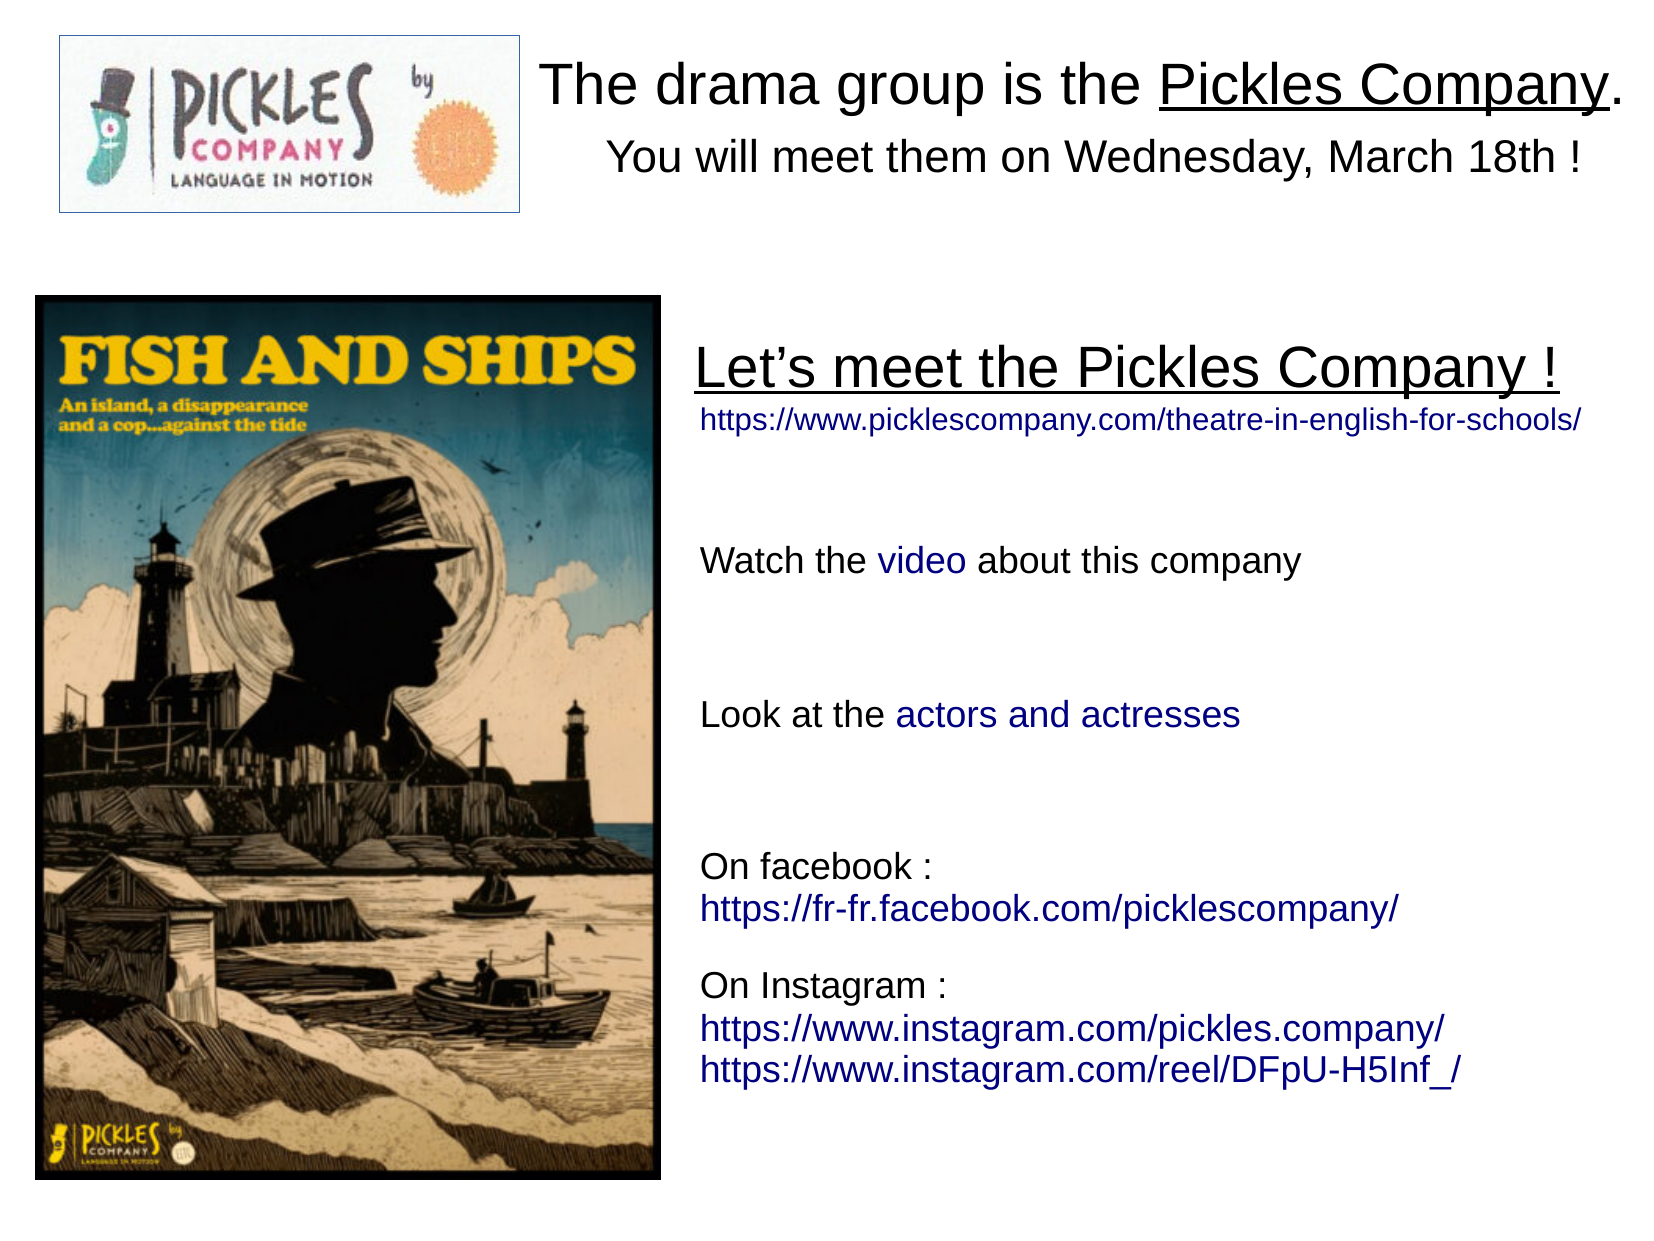

The drama group is the Pickles Company.
You will meet them on Wednesday, March 18th !
Let’s meet the Pickles Company !
https://www.picklescompany.com/theatre-in-english-for-schools/
Watch the video about this company
Look at the actors and actresses
On facebook :
https://fr-fr.facebook.com/picklescompany/
On Instagram :
https://www.instagram.com/pickles.company/
https://www.instagram.com/reel/DFpU-H5Inf_/